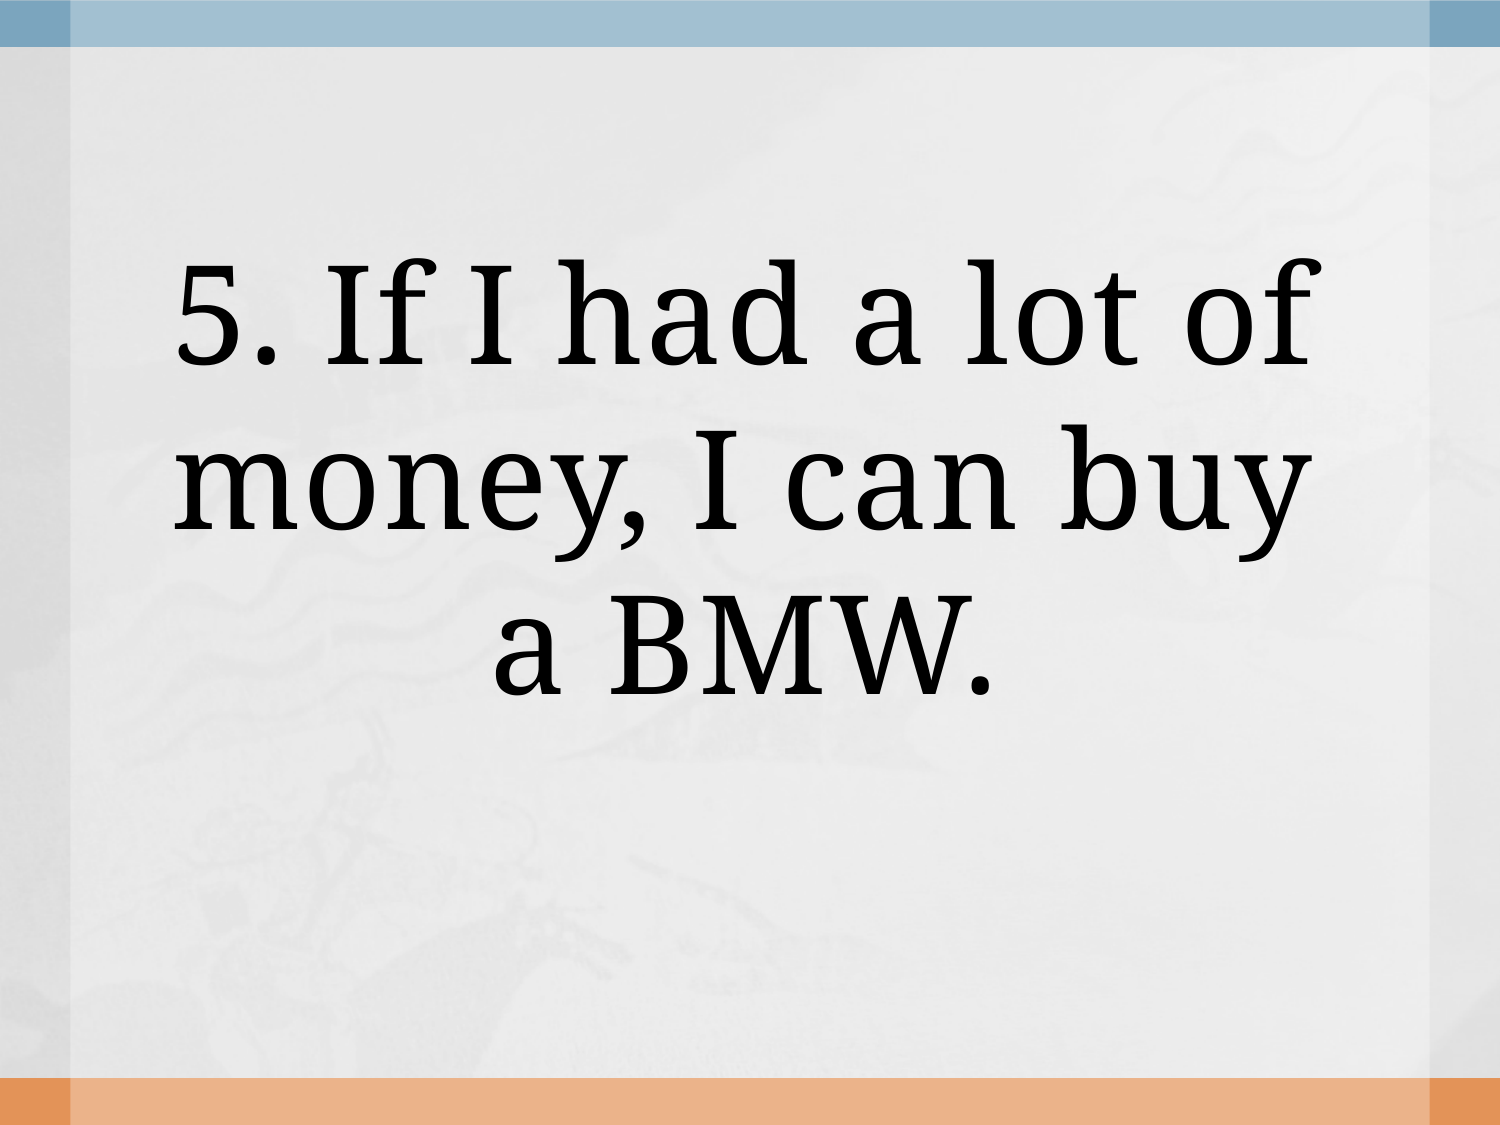

# 5. If I had a lot of money, I can buy a BMW.